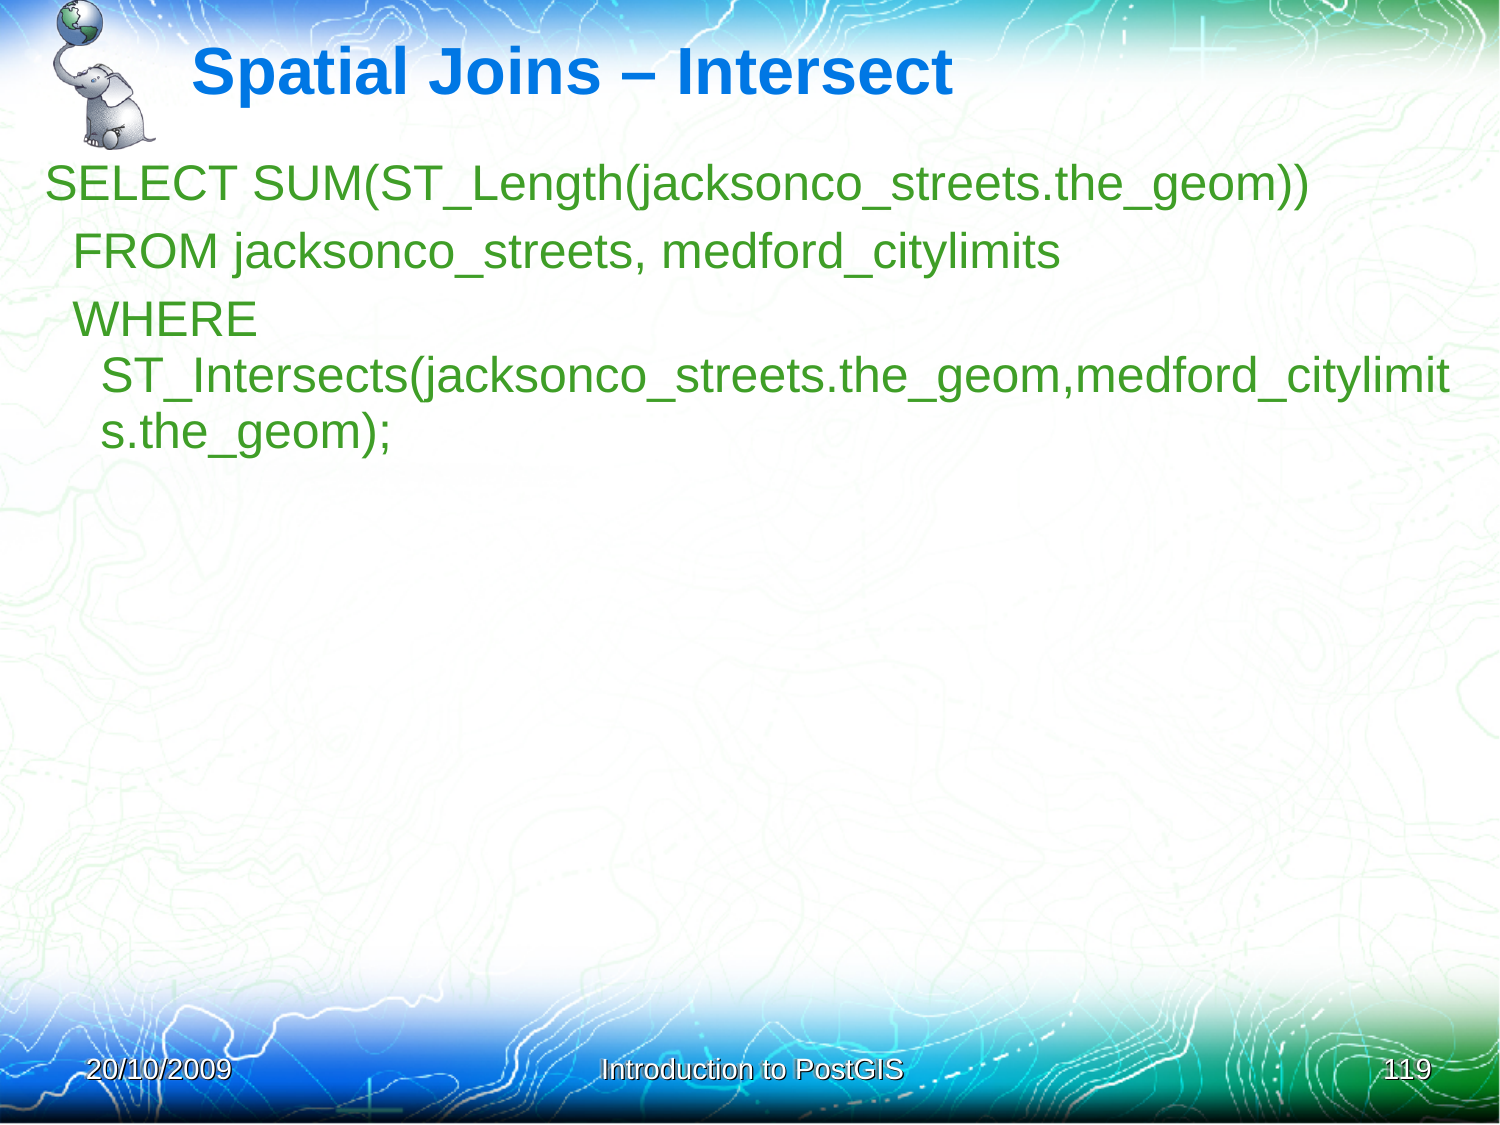

# Spatial Joins – Intersect
SELECT SUM(ST_Length(jacksonco_streets.the_geom))
 FROM jacksonco_streets, medford_citylimits
 WHERE ST_Intersects(jacksonco_streets.the_geom,medford_citylimits.the_geom);
20/10/2009
Introduction to PostGIS
119